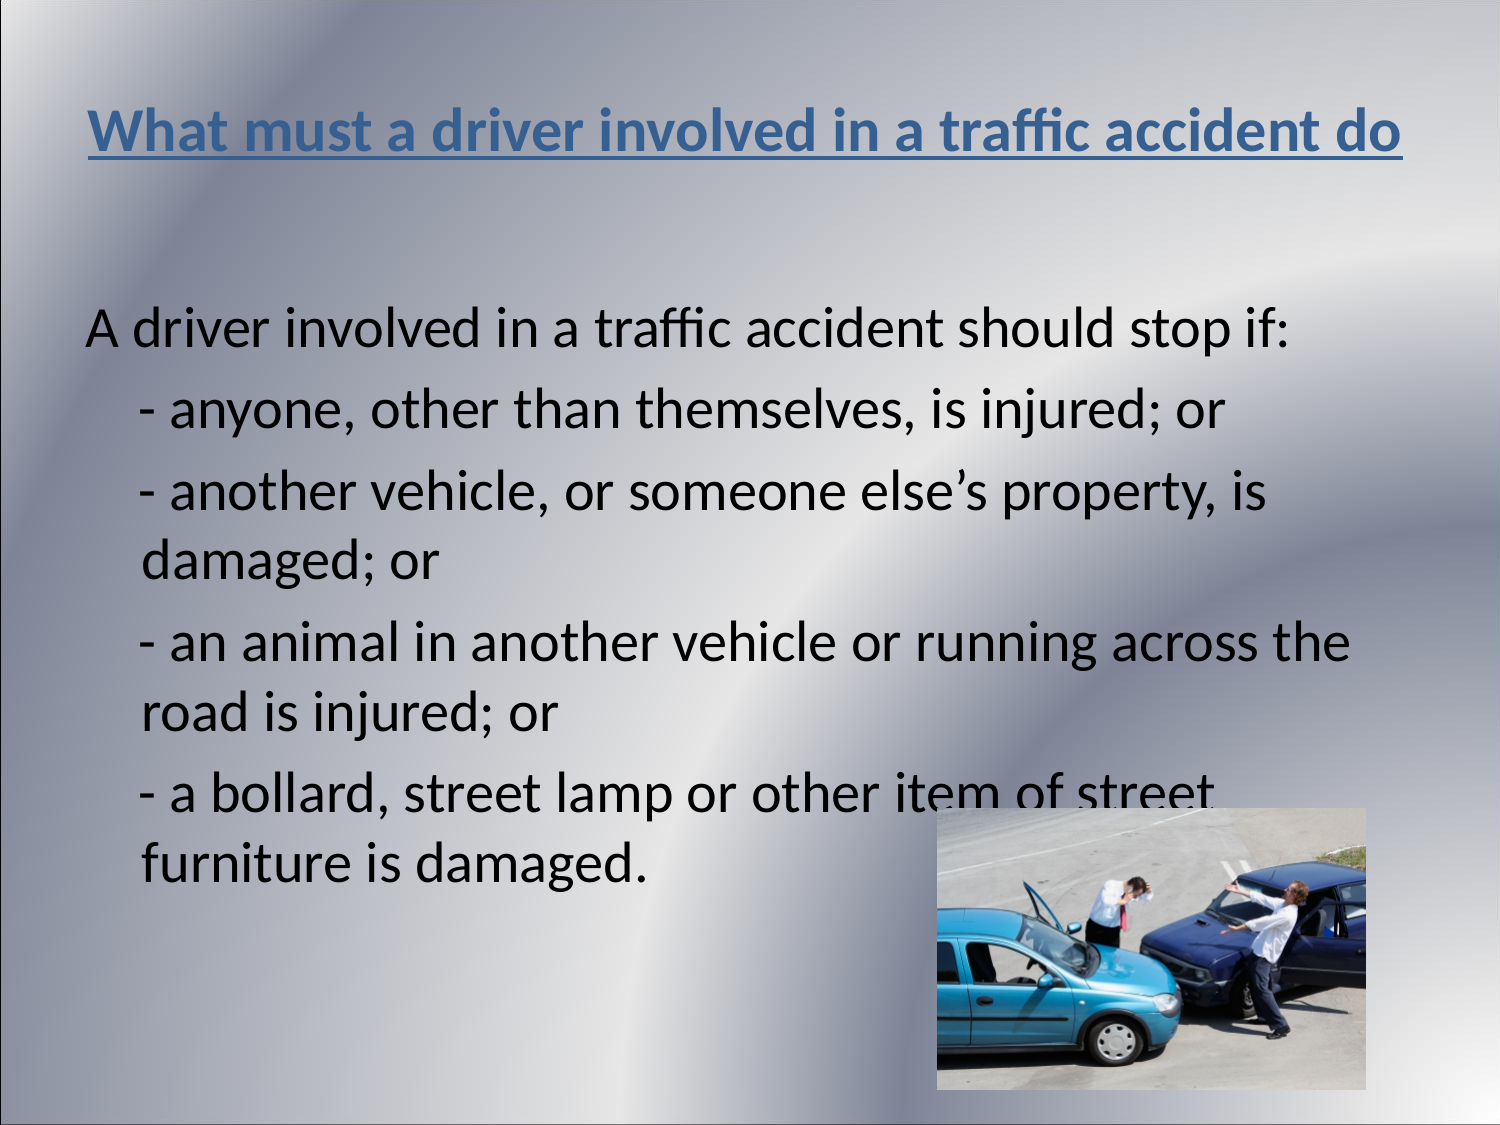

# What must a driver involved in a traffic accident do
A driver involved in a traffic accident should stop if:
 - anyone, other than themselves, is injured; or
 - another vehicle, or someone else’s property, is damaged; or
 - an animal in another vehicle or running across the road is injured; or
 - a bollard, street lamp or other item of street furniture is damaged.